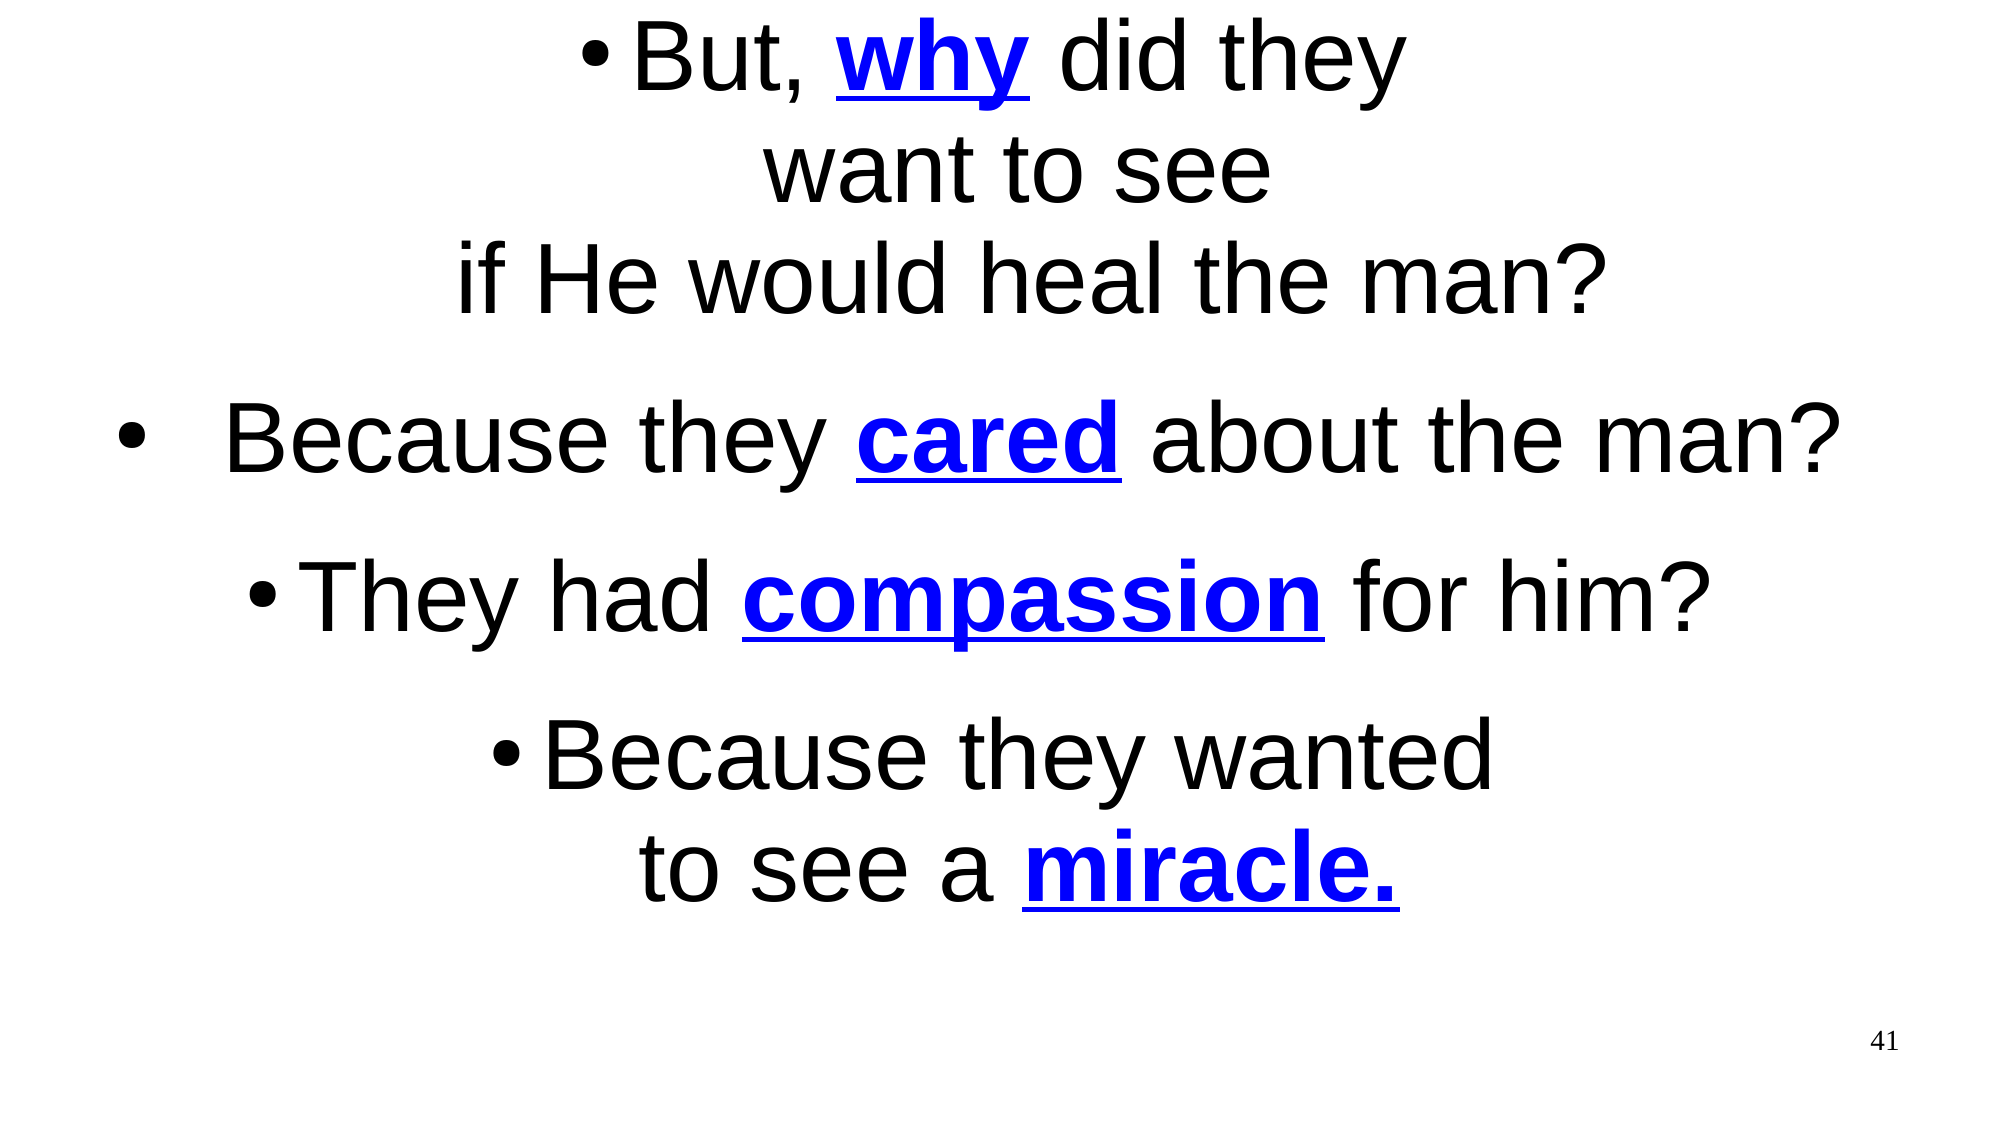

# But, why did they want to see if He would heal the man?
  Because they cared about the man?
They had compassion for him?
Because they wanted
to see a miracle.
41